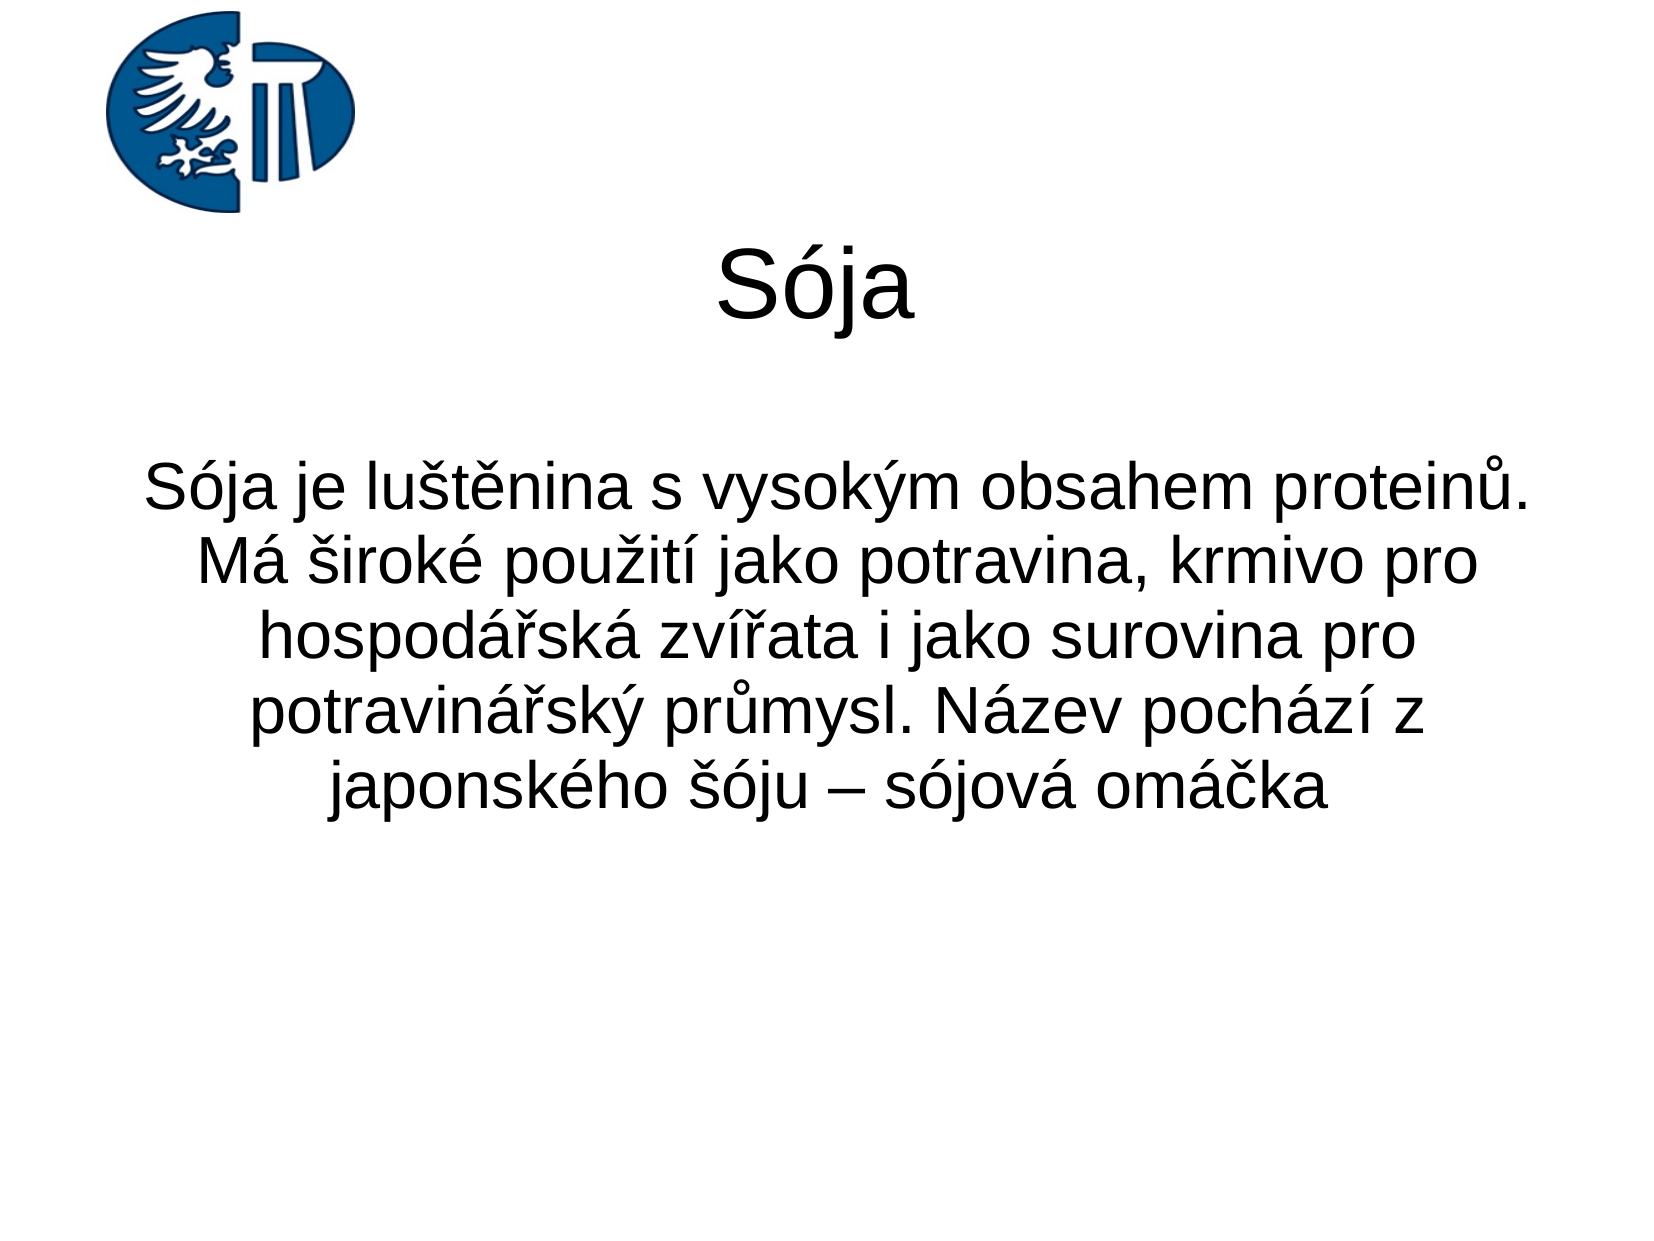

# Sója
Sója je luštěnina s vysokým obsahem proteinů. Má široké použití jako potravina, krmivo pro hospodářská zvířata i jako surovina pro potravinářský průmysl. Název pochází z japonského šóju – sójová omáčka